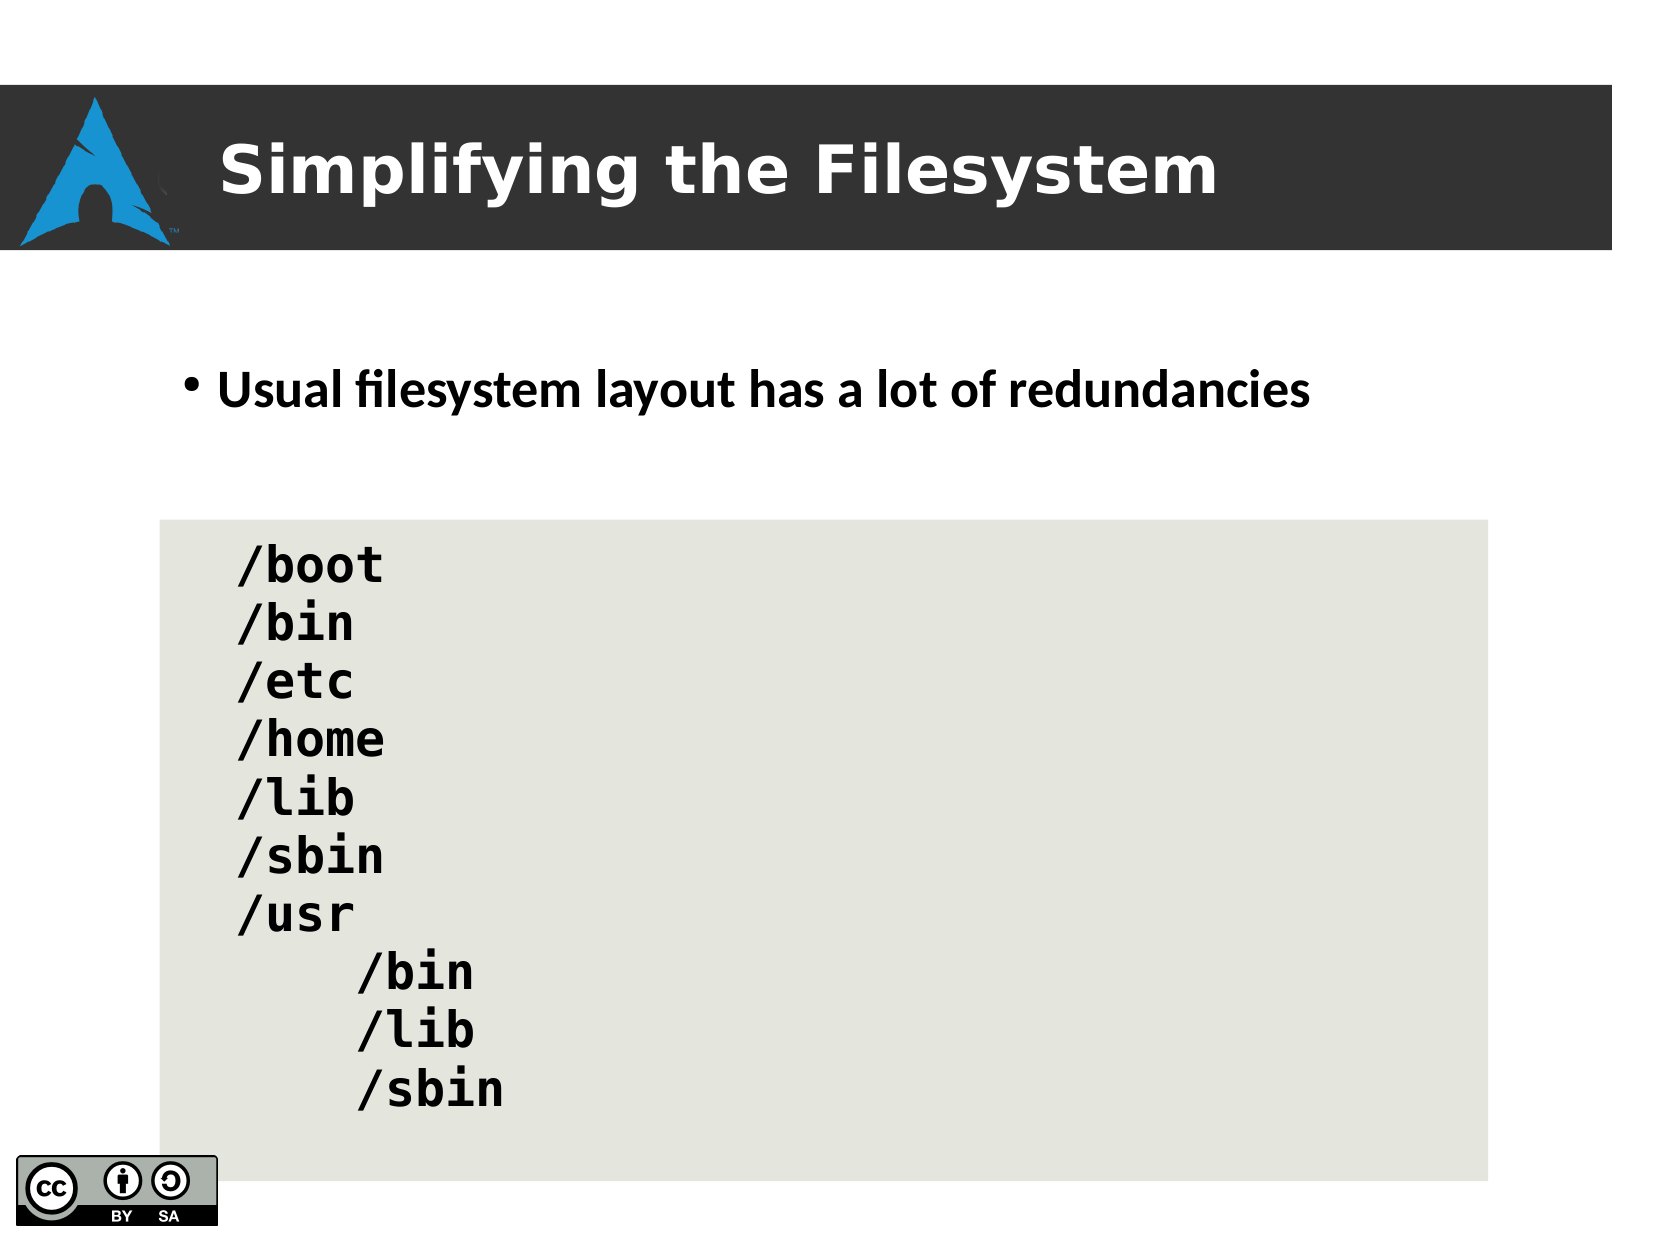

Simplifying the Filesystem
#
Usual filesystem layout has a lot of redundancies
/boot
/bin
/etc
/home
/lib
/sbin
/usr
 /bin
 /lib
 /sbin